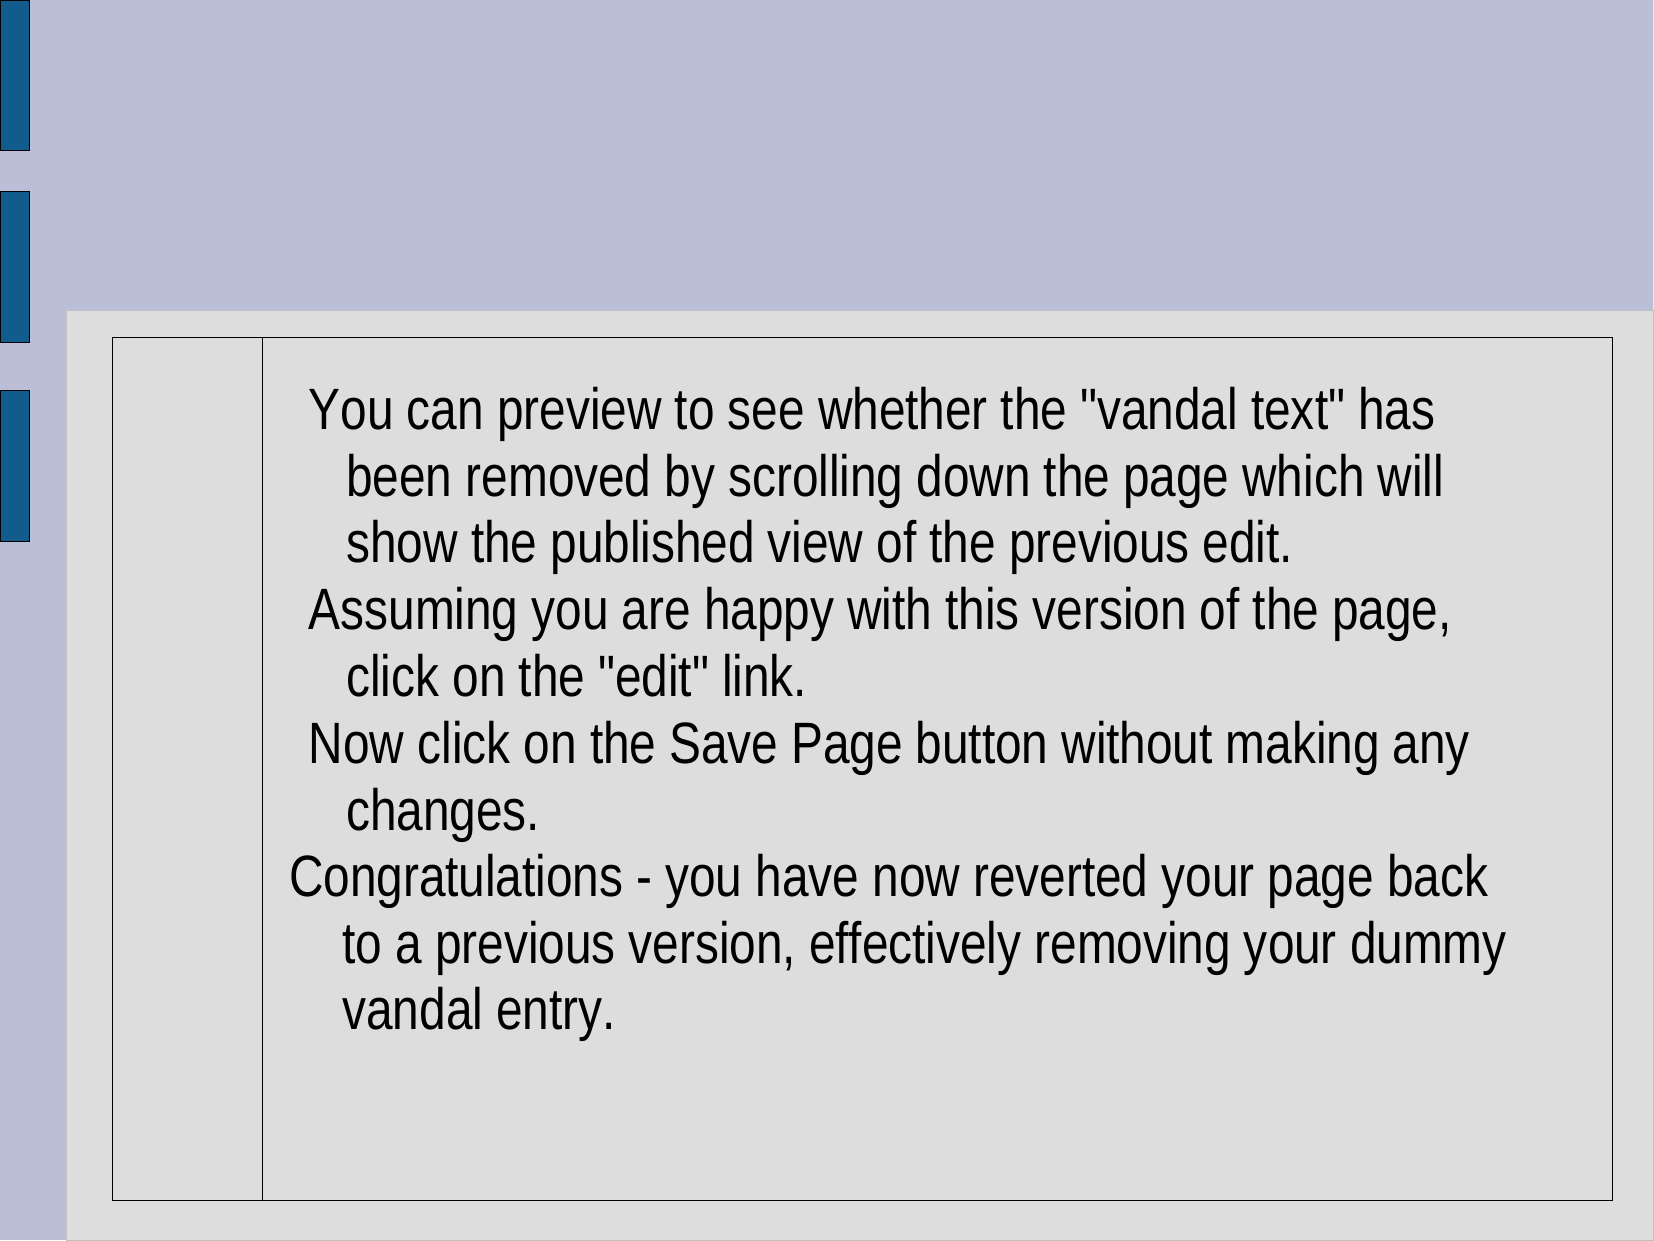

# You can preview to see whether the "vandal text" has been removed by scrolling down the page which will show the published view of the previous edit.
Assuming you are happy with this version of the page, click on the "edit" link.
Now click on the Save Page button without making any changes.
Congratulations - you have now reverted your page back to a previous version, effectively removing your dummy vandal entry.